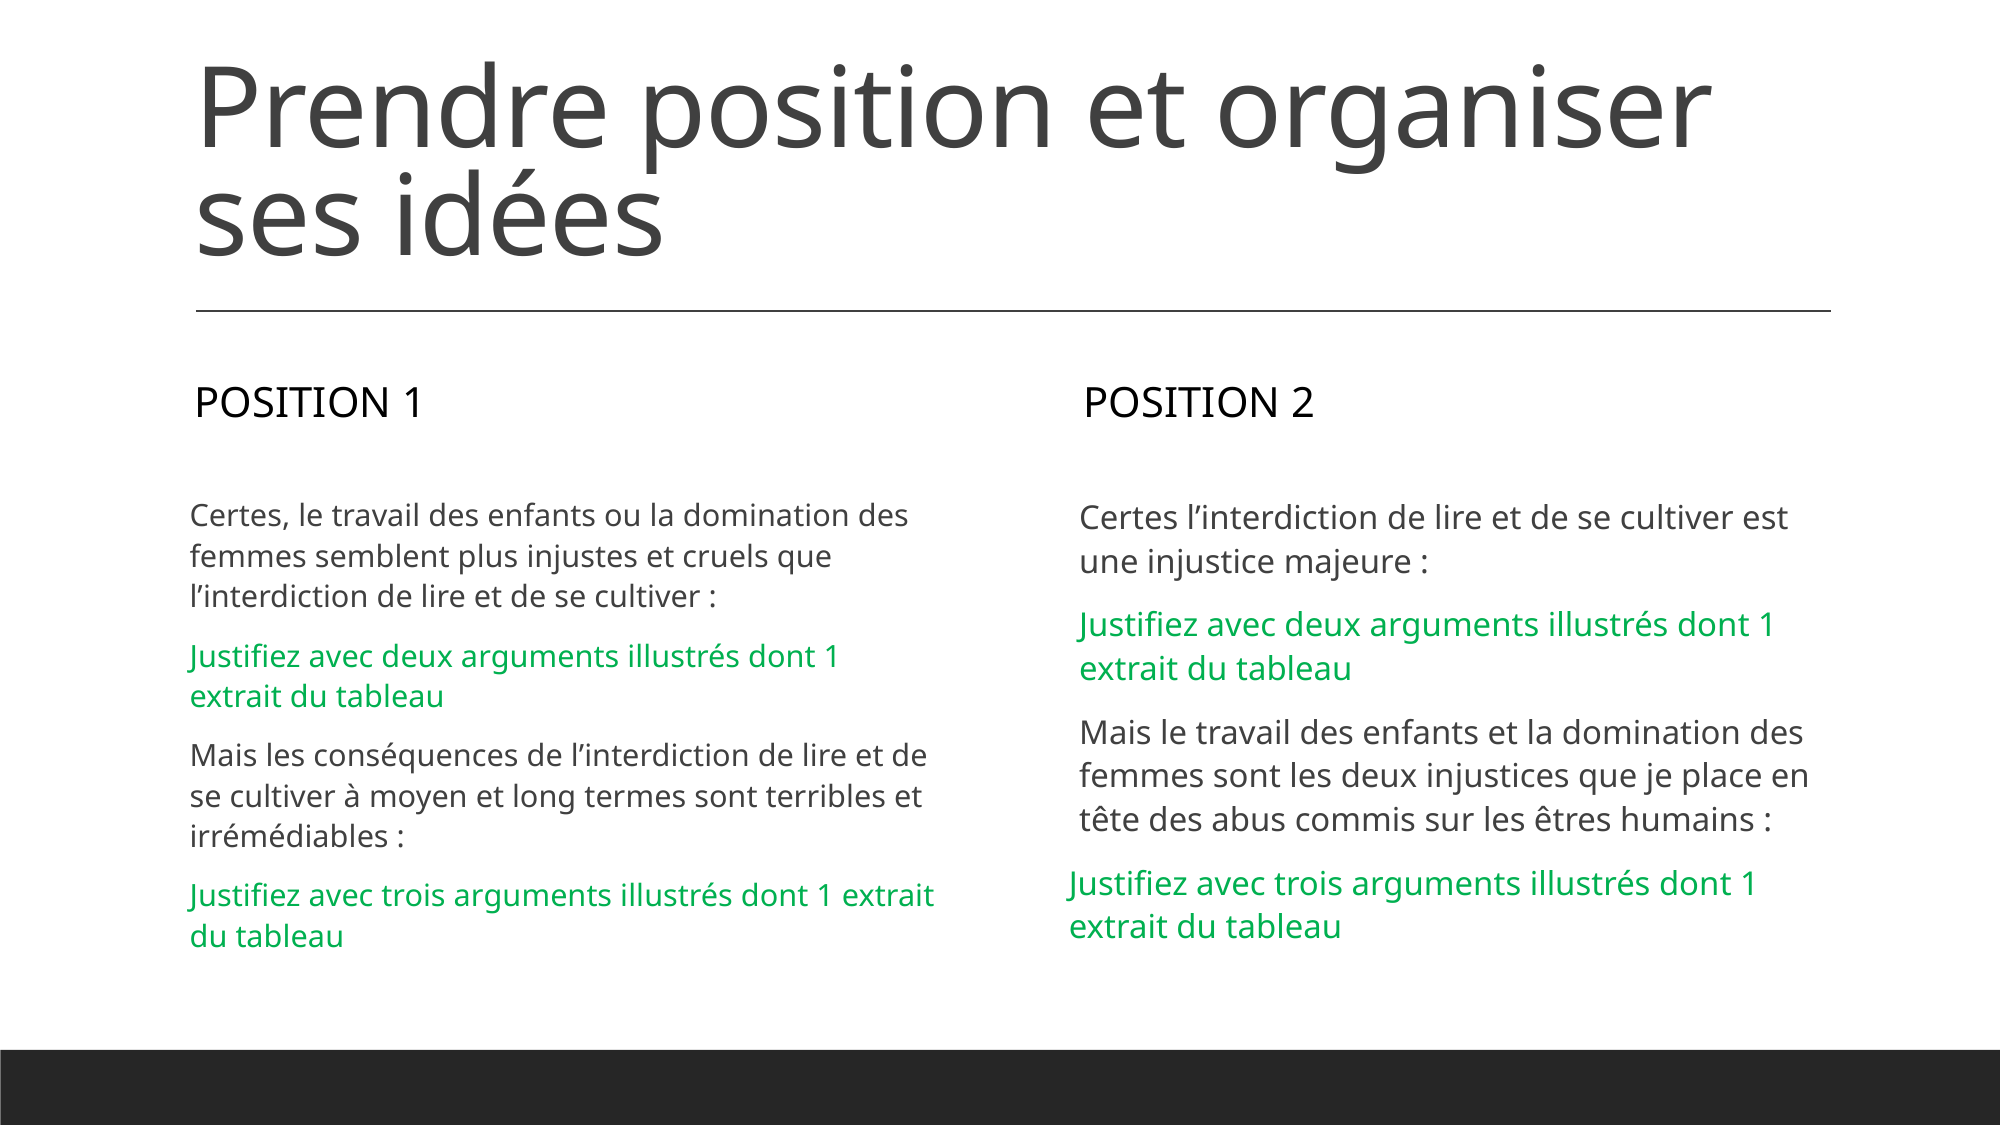

Prendre position et organiser ses idées
Position 1
Position 2
Certes, le travail des enfants ou la domination des femmes semblent plus injustes et cruels que l’interdiction de lire et de se cultiver :
Justifiez avec deux arguments illustrés dont 1 extrait du tableau
Mais les conséquences de l’interdiction de lire et de se cultiver à moyen et long termes sont terribles et irrémédiables :
Justifiez avec trois arguments illustrés dont 1 extrait du tableau
Certes l’interdiction de lire et de se cultiver est une injustice majeure :
Justifiez avec deux arguments illustrés dont 1 extrait du tableau
Mais le travail des enfants et la domination des femmes sont les deux injustices que je place en tête des abus commis sur les êtres humains :
Justifiez avec trois arguments illustrés dont 1 extrait du tableau